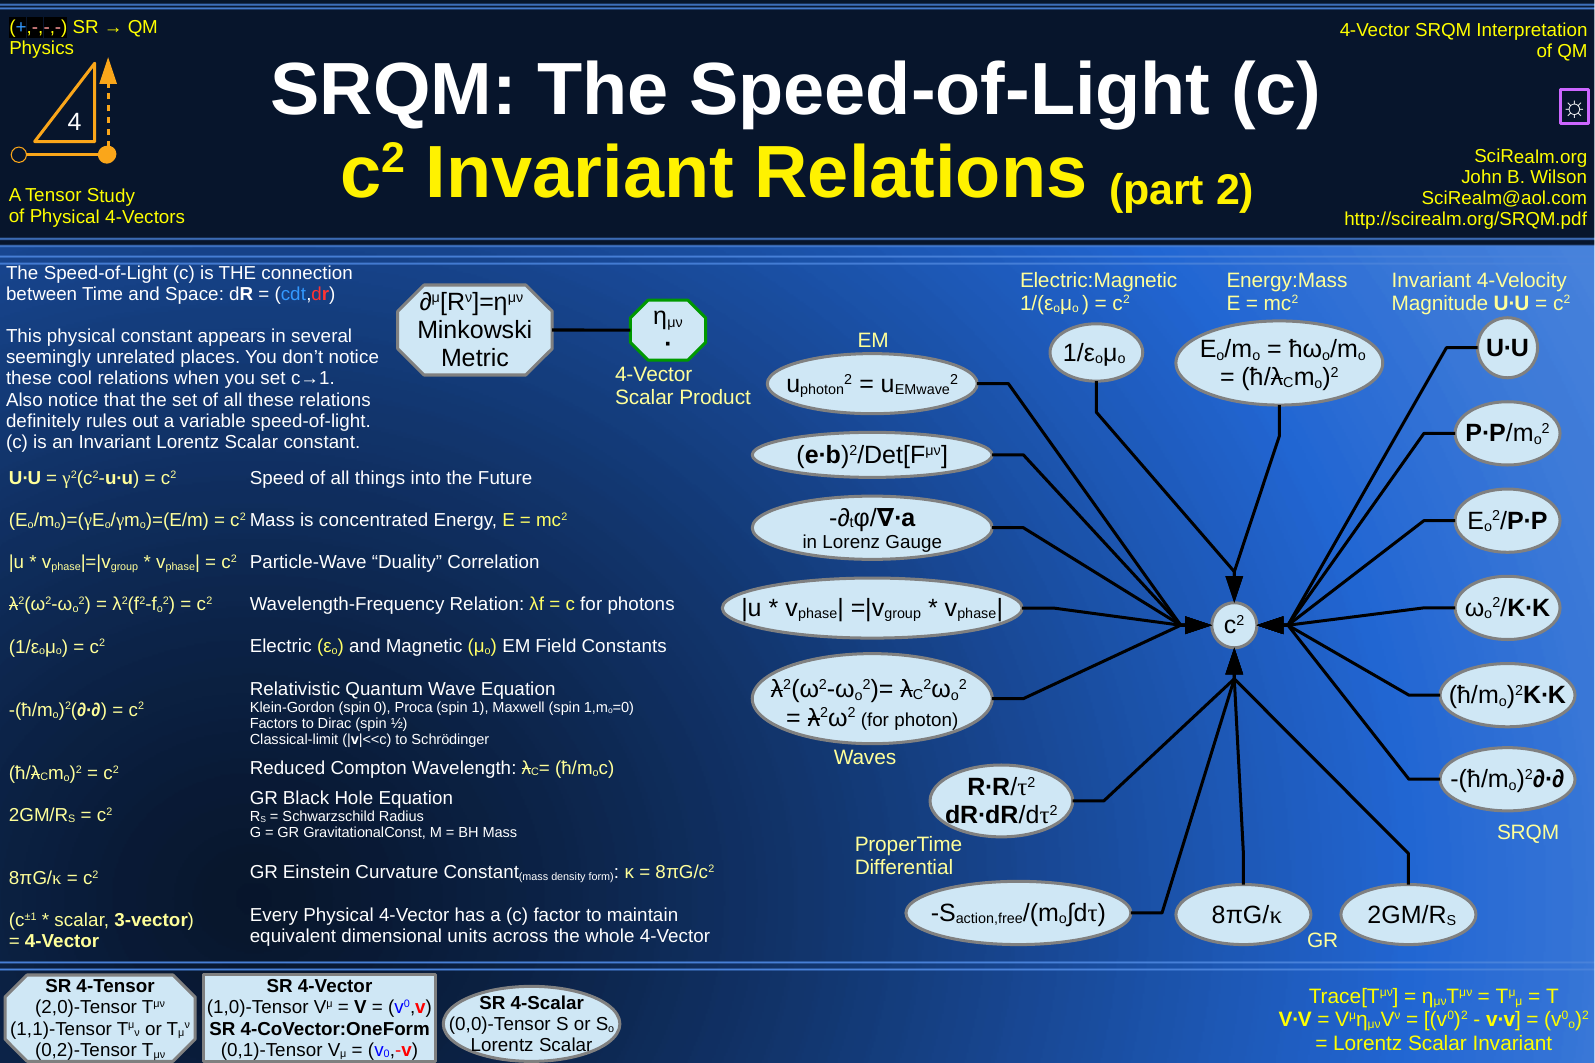

(+,-,-,-) SR → QM
Physics
A Tensor Study
of Physical 4-Vectors
4-Vector SRQM Interpretation
of QM
SciRealm.org
John B. Wilson
SciRealm@aol.com
http://scirealm.org/SRQM.pdf
# SRQM: The Speed-of-Light (c) c2 Invariant Relations (part 2)
4
☼
The Speed-of-Light (c) is THE connection
between Time and Space: dR = (cdt,dr)
This physical constant appears in several
seemingly unrelated places. You don’t notice
these cool relations when you set c→1.
Also notice that the set of all these relations
definitely rules out a variable speed-of-light.
(c) is an Invariant Lorentz Scalar constant.
Invariant 4-Velocity
Magnitude U∙U = c2
Energy:Mass
E = mc2
Electric:Magnetic
1/(εoμo ) = c2
∂μ[Rν]=ημν
Minkowski
Metric
 ημν
∙
U∙U
 Eo/mo = ћωo/mo
= (ћ/λCmo)2
EM
1/εoμo
uphoton2 = uEMwave2
4-Vector
Scalar Product
P∙P/mo2
(e∙b)2/Det[Fμν]
U∙U = γ2(c2-u∙u) = c2
(Eo/mo)=(γEo/γmo)=(E/m) = c2
|u * vphase|=|vgroup * vphase| = c2
λ2(ω2-ωo2) = λ2(f2-fo2) = c2
(1/εoμo) = c2
-(ћ/mo)2(∂∙∂) = c2
(ћ/λCmo)2 = c2
2GM/RS = c2
8πG/κ = c2
(c±1 * scalar, 3-vector)
= 4-Vector
Speed of all things into the Future
Mass is concentrated Energy, E = mc2
Particle-Wave “Duality” Correlation
Wavelength-Frequency Relation: λf = c for photons
Electric (εo) and Magnetic (μo) EM Field Constants
Relativistic Quantum Wave Equation
Klein-Gordon (spin 0), Proca (spin 1), Maxwell (spin 1,mo=0)
Factors to Dirac (spin ½)
Classical-limit (|v|<<c) to Schrödinger
Reduced Compton Wavelength: λC= (ћ/moc)
GR Black Hole Equation
RS = Schwarzschild Radius
G = GR GravitationalConst, M = BH Mass
GR Einstein Curvature Constant(mass density form): κ = 8πG/c2
Every Physical 4-Vector has a (c) factor to maintain
equivalent dimensional units across the whole 4-Vector
Eo2/P∙P
-∂tφ/∇∙a
in Lorenz Gauge
ωo2/K∙K
|u * vphase| =|vgroup * vphase|
c2
λ2(ω2-ωo2)= λC2ωo2
= λ2ω2 (for photon)
(ћ/mo)2K∙K
Waves
-(ћ/mo)2∂∙∂
R∙R/τ2
dR∙dR/dτ2
SRQM
ProperTime
Differential
-Saction,free/(mo∫dτ)
 8πG/κ
 2GM/RS
GR
SR 4-Tensor
(2,0)-Tensor Tμν
(1,1)-Tensor Tμν or Tμν
(0,2)-Tensor Tμν
SR 4-Vector
(1,0)-Tensor Vμ = V = (v0,v)
SR 4-CoVector:OneForm
(0,1)-Tensor Vμ = (v0,-v)
Trace[Tμν] = ημνTμν = Tμμ = T
V∙V = VμημνVν = [(v0)2 - v∙v] = (v0o)2
= Lorentz Scalar Invariant
SR 4-Scalar
(0,0)-Tensor S or So
Lorentz Scalar